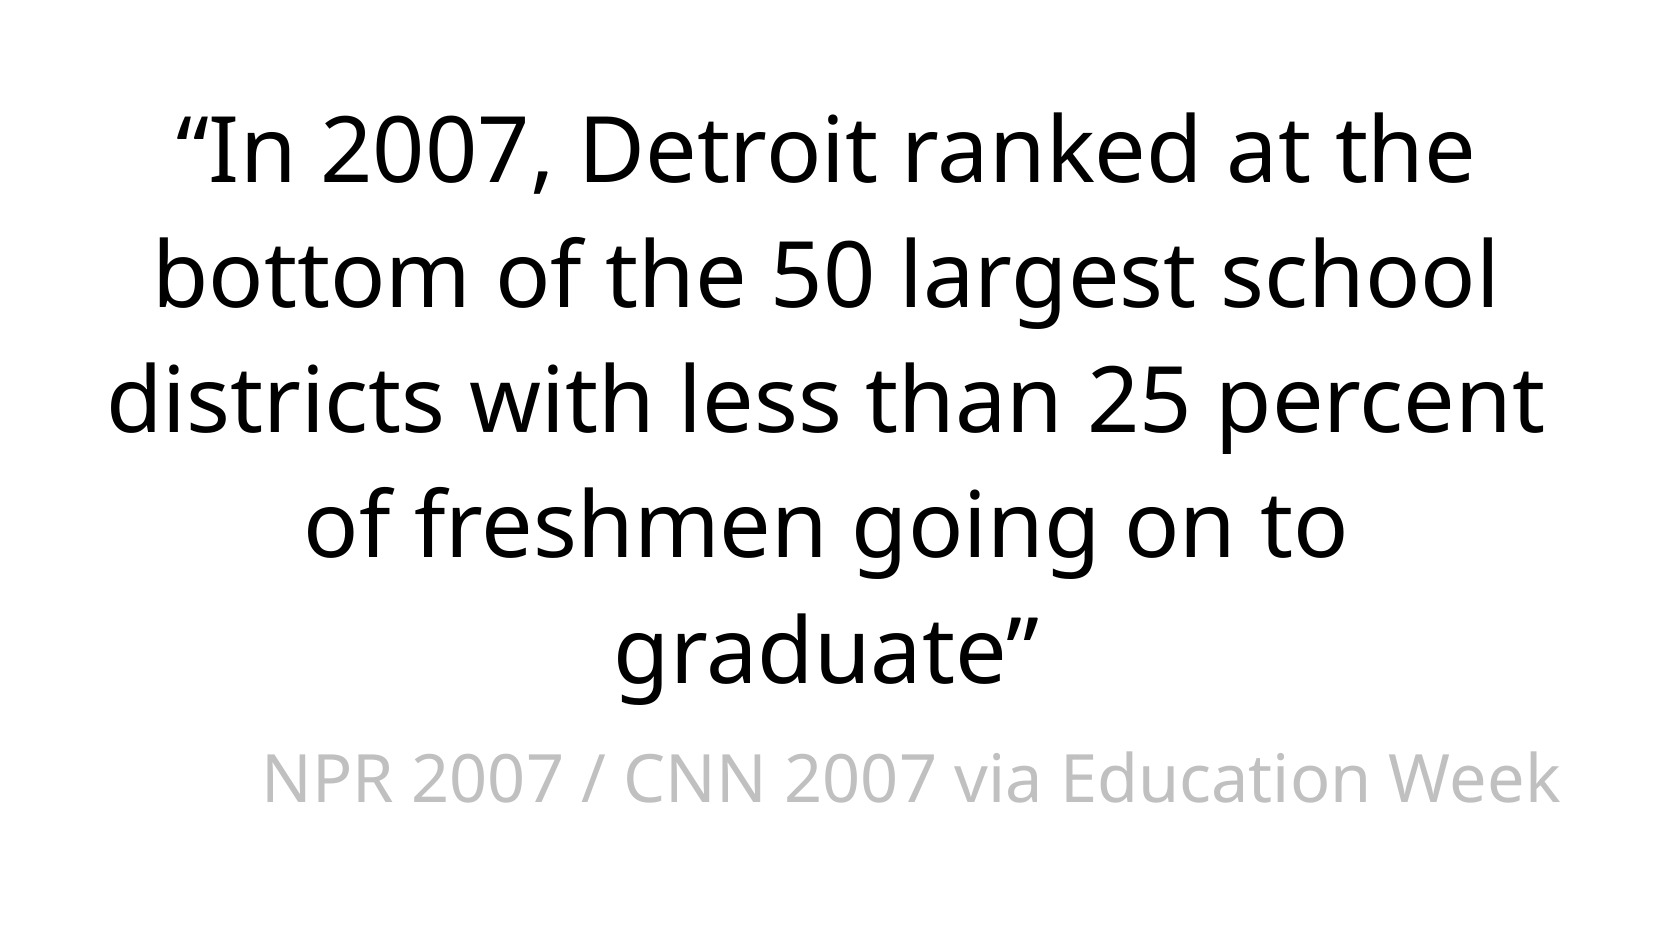

# “In 2007, Detroit ranked at the bottom of the 50 largest school districts with less than 25 percent of freshmen going on to graduate”
NPR 2007 / CNN 2007 via Education Week